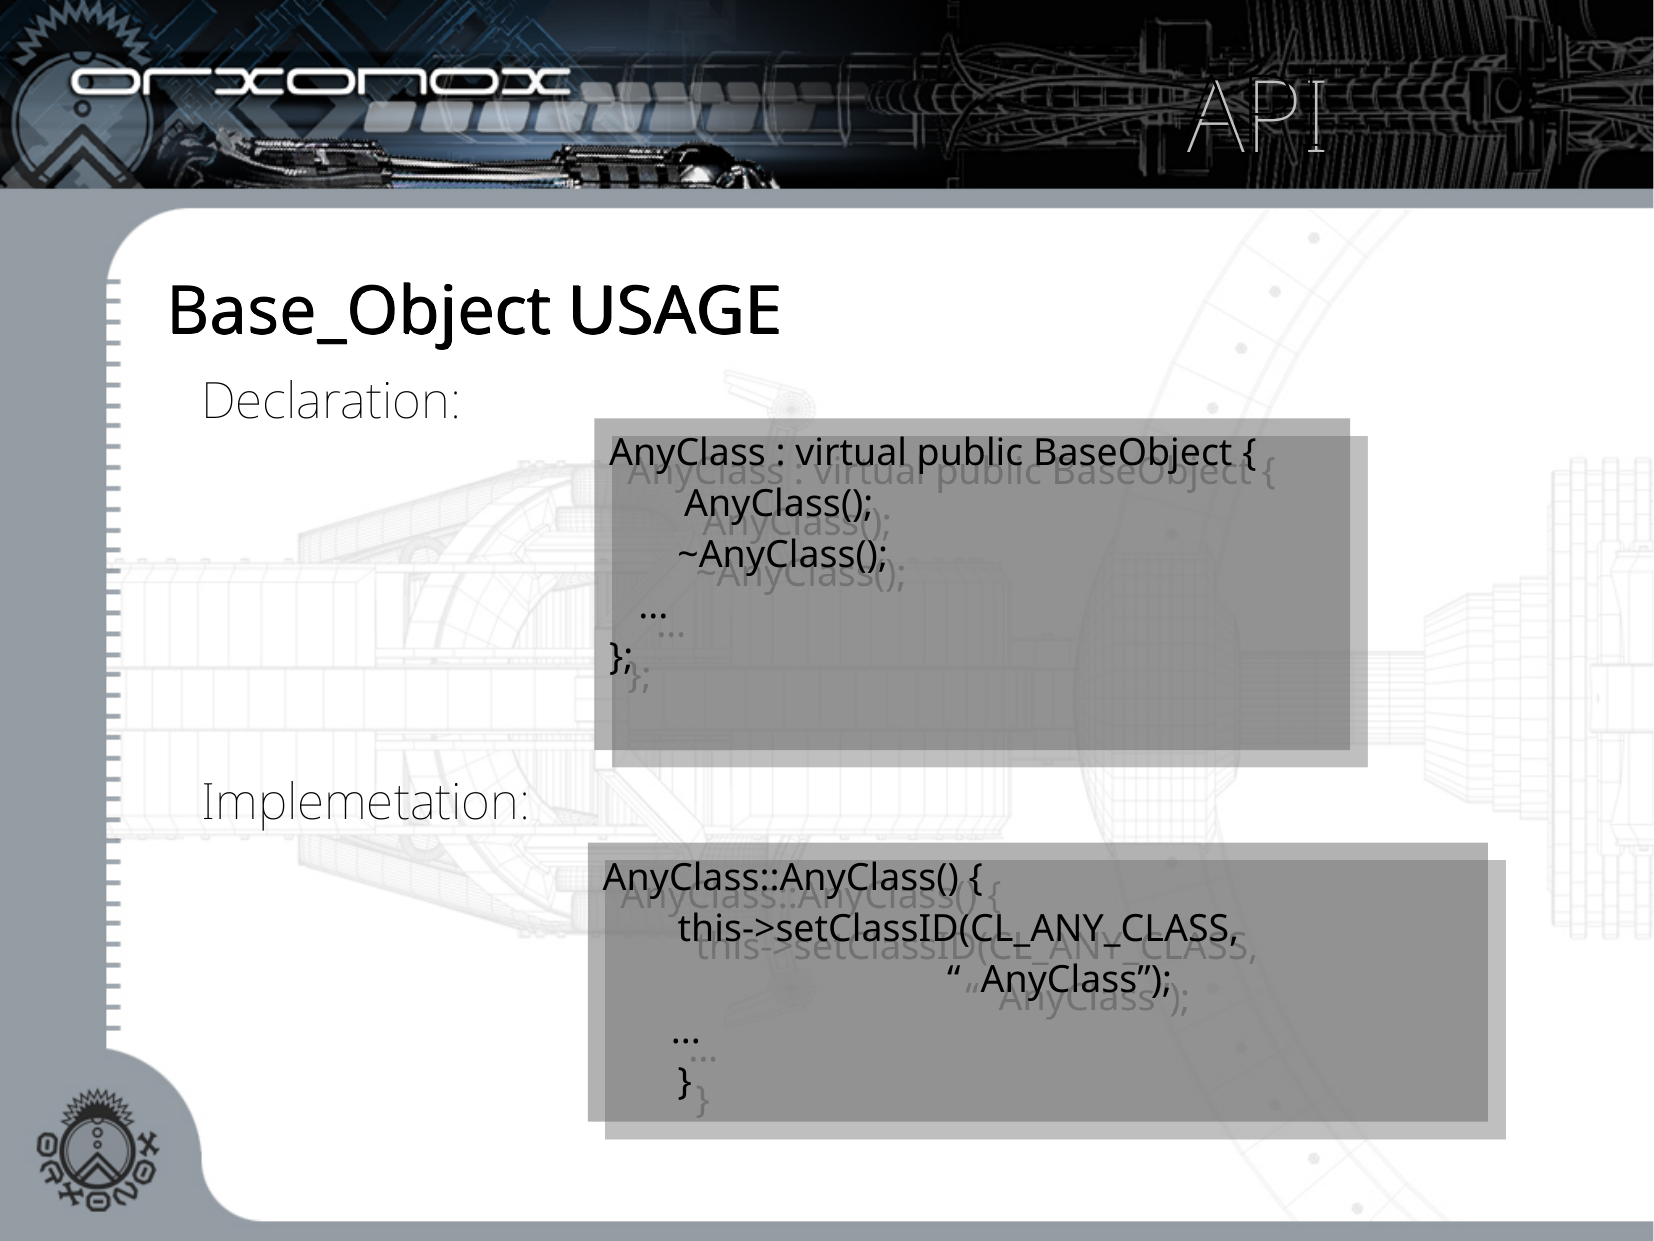

API
Base_Object USAGE
Declaration:
AnyClass : virtual public BaseObject {
	AnyClass();
 ~AnyClass();
 ...
};
Implemetation:
AnyClass::AnyClass() {
	this->setClassID(CL_ANY_CLASS,
		 “ AnyClass”);
 ...
	}